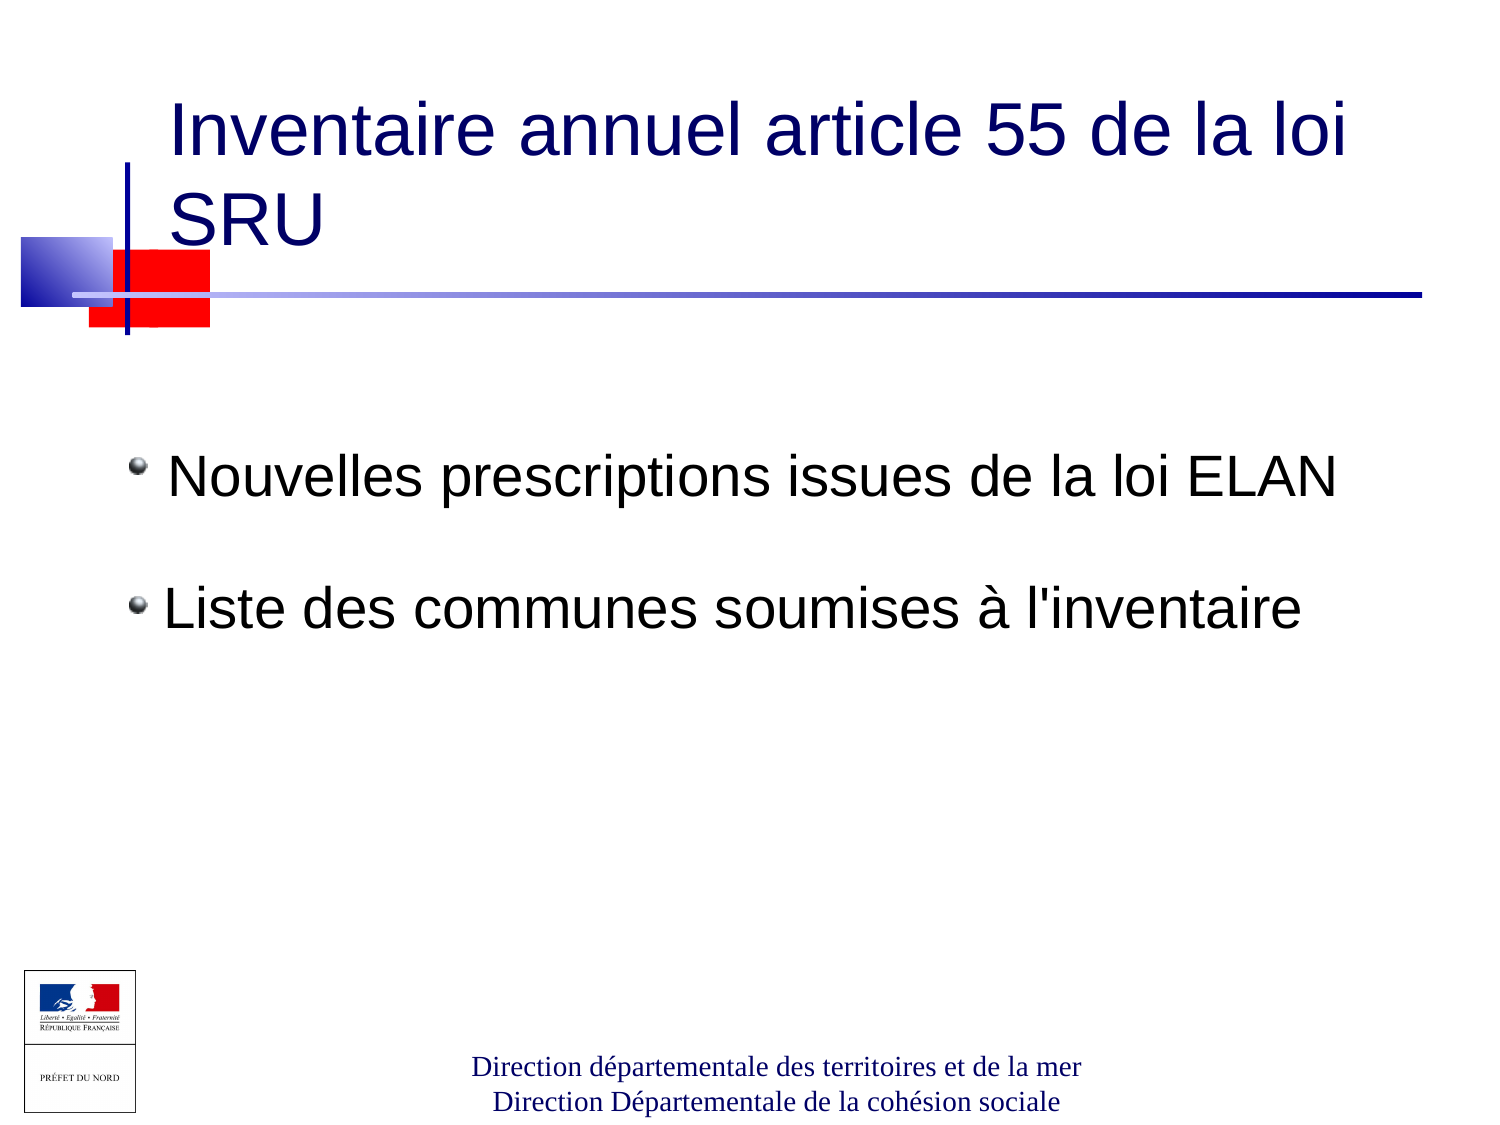

# Inventaire annuel article 55 de la loi SRU
 Nouvelles prescriptions issues de la loi ELAN
 Liste des communes soumises à l'inventaire